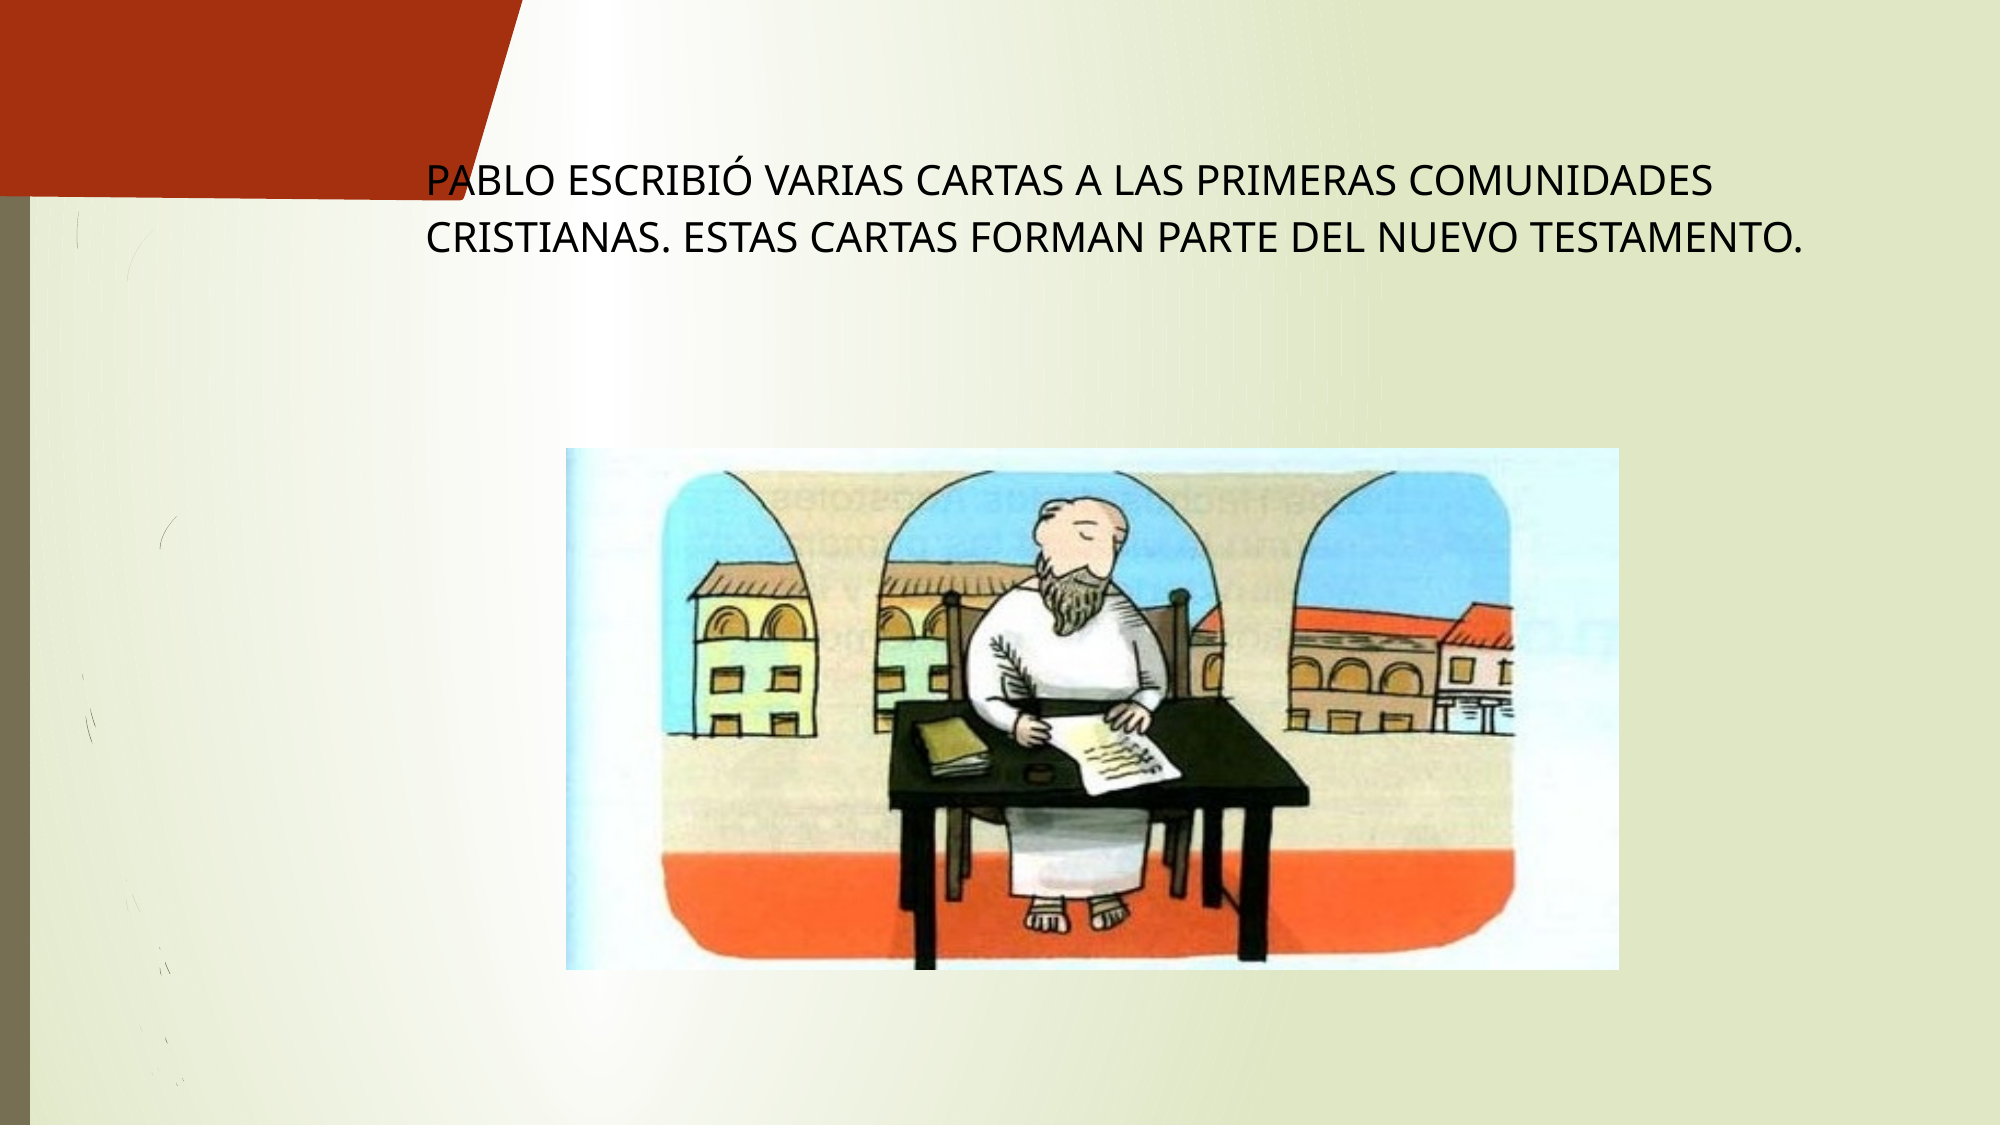

# PABLO ESCRIBIÓ VARIAS CARTAS A LAS PRIMERAS COMUNIDADES CRISTIANAS. ESTAS CARTAS FORMAN PARTE DEL NUEVO TESTAMENTO.